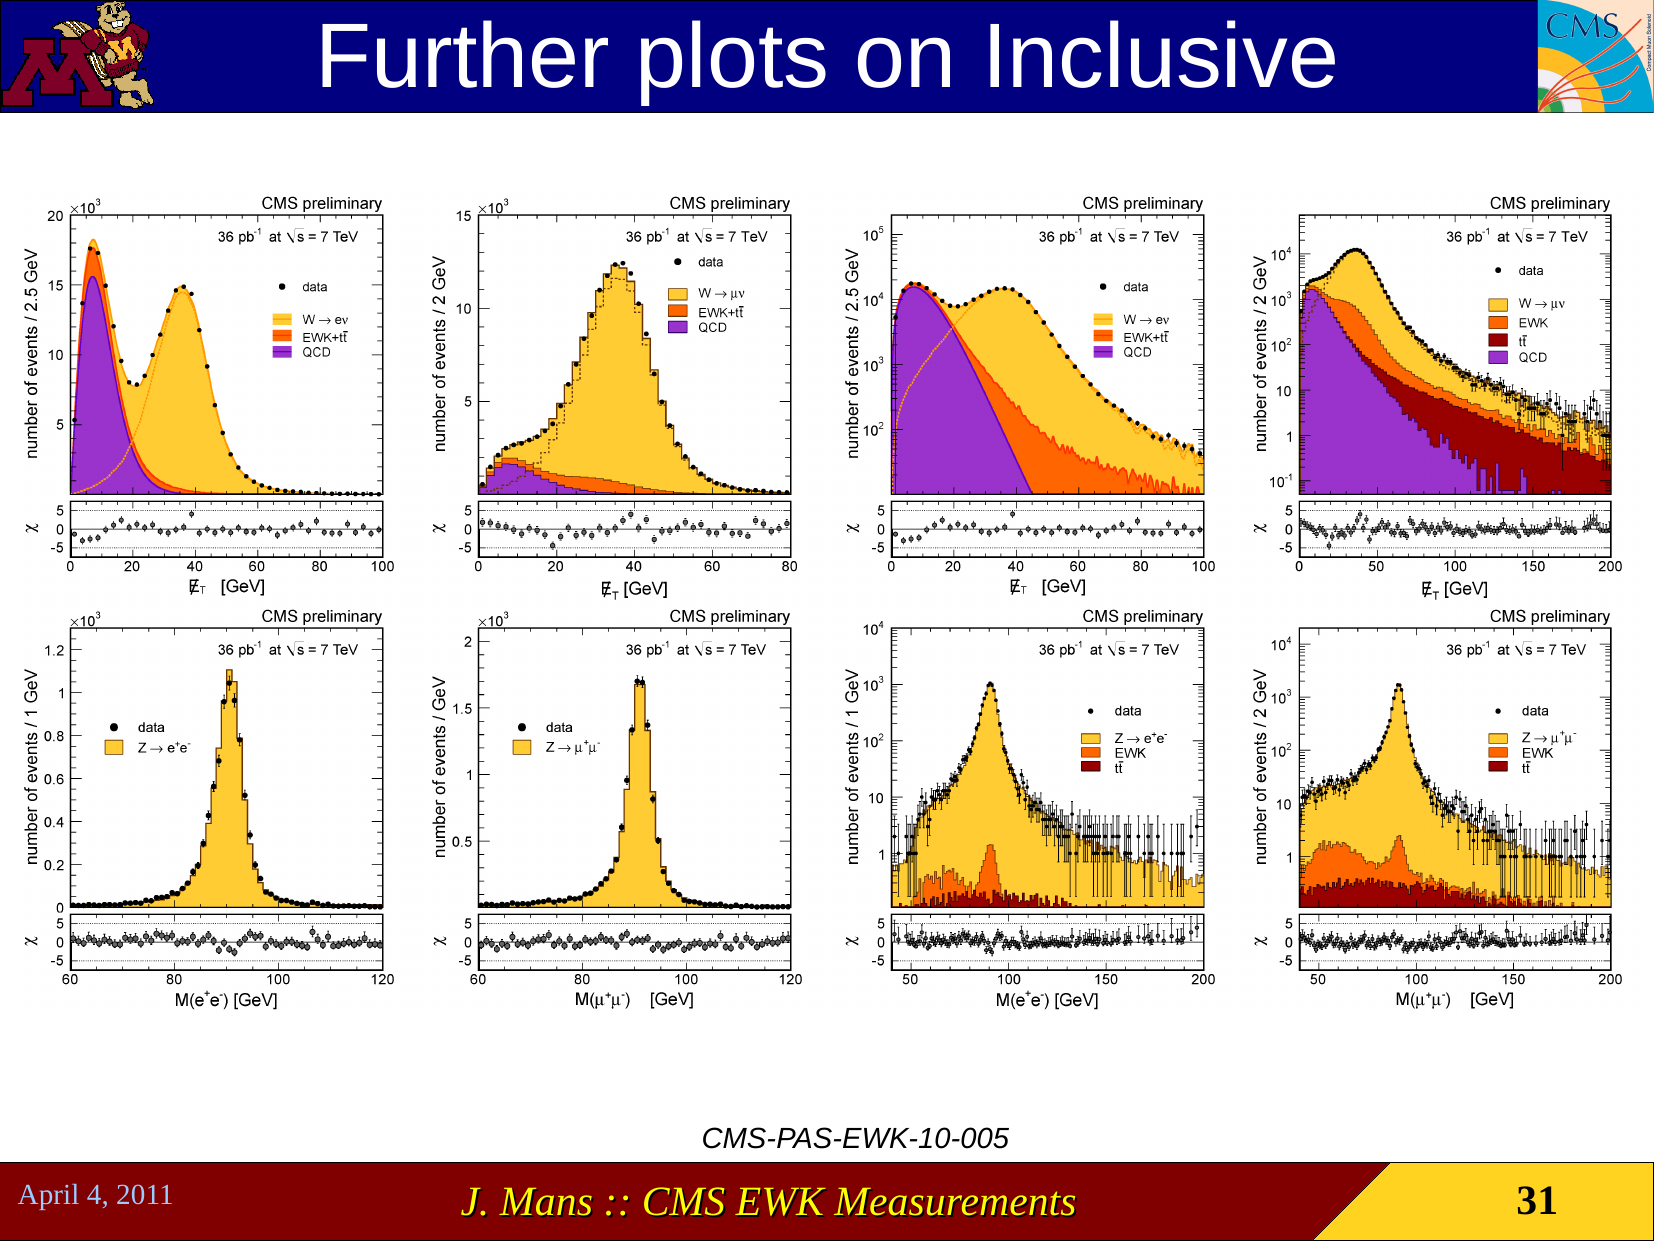

# Further plots on Inclusive
CMS-PAS-EWK-10-005
J. Mans :: CMS EWK Measurements
31
April 4, 2011